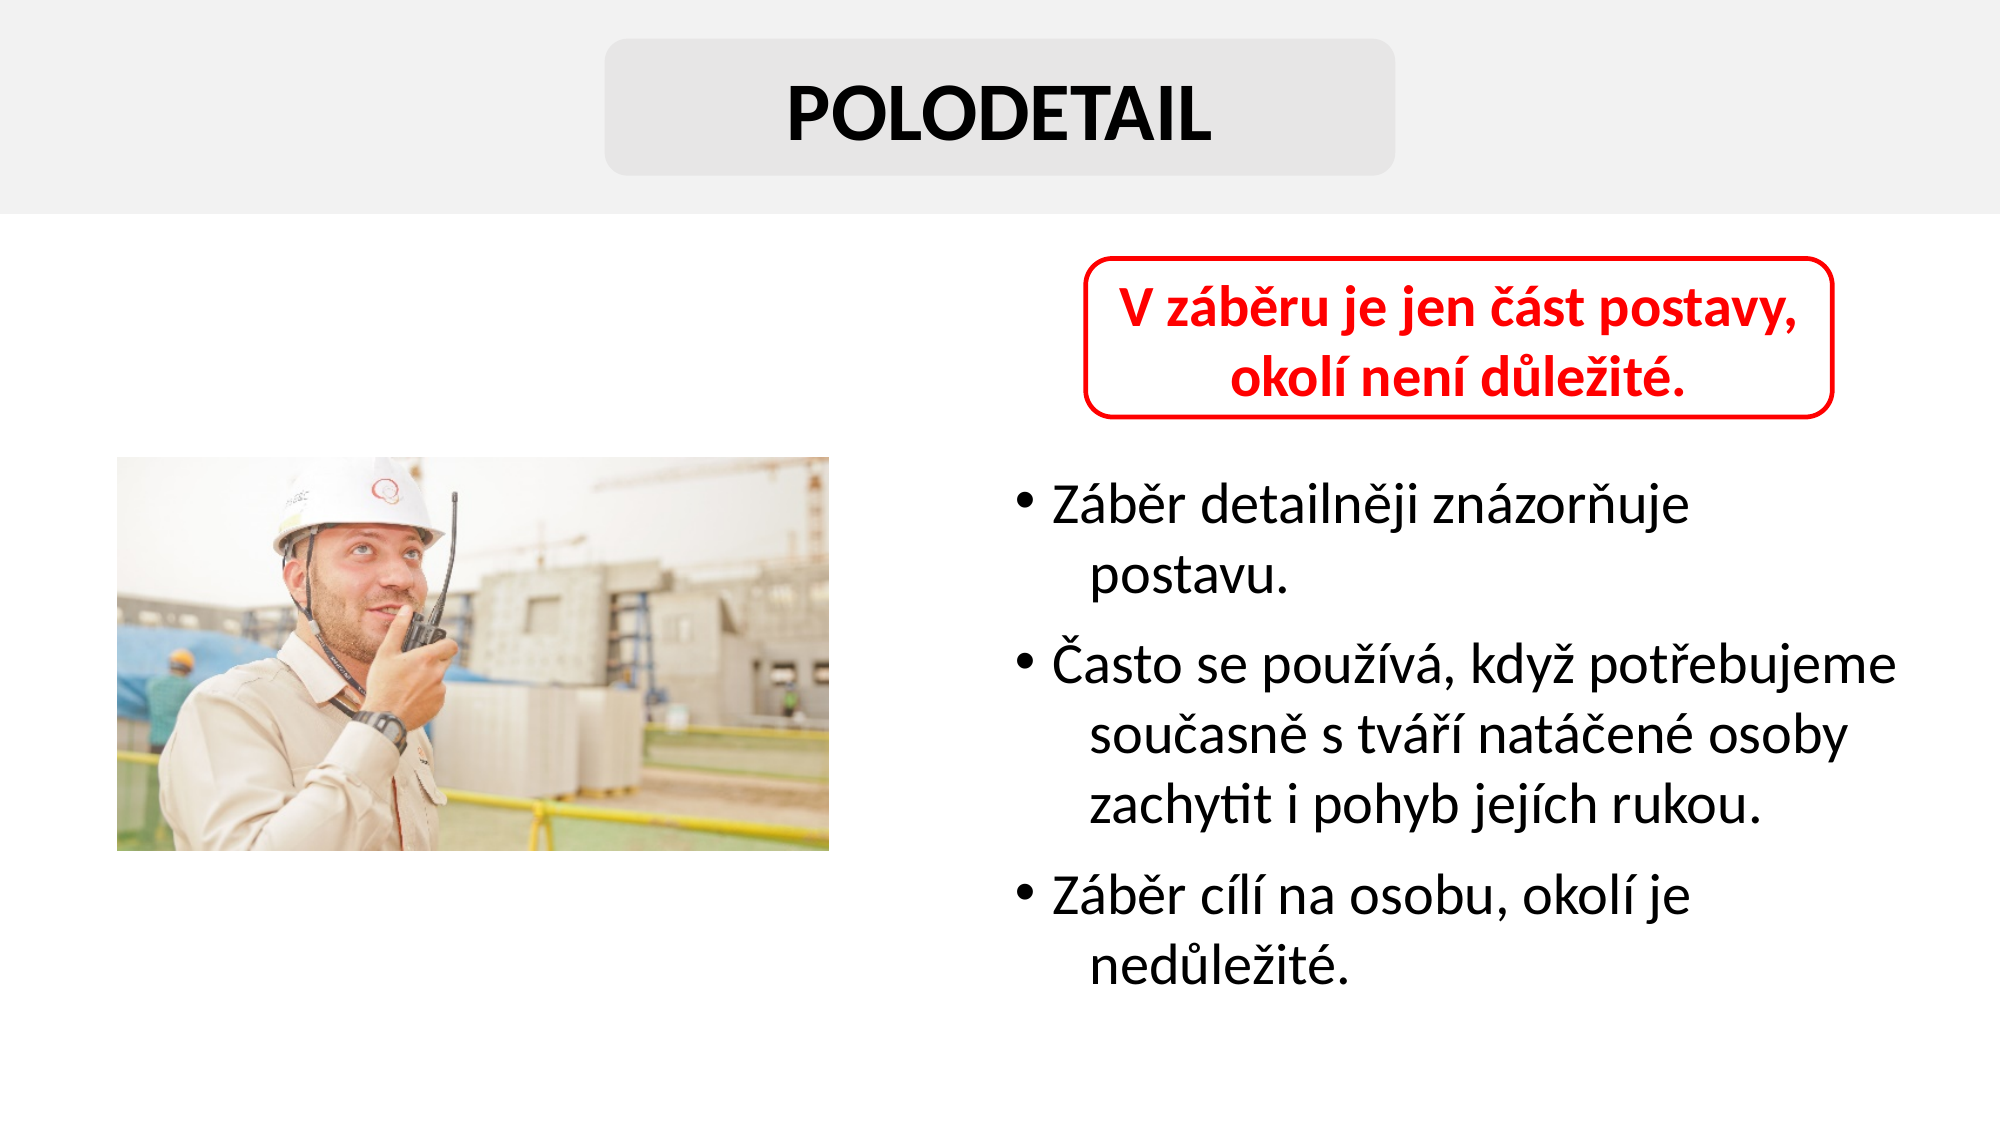

POLODETAIL
V záběru je jen část postavy, okolí není důležité.
Záběr detailněji znázorňuje postavu.
Často se používá, když potřebujeme současně s tváří natáčené osoby zachytit i pohyb jejích rukou.
Záběr cílí na osobu, okolí je nedůležité.